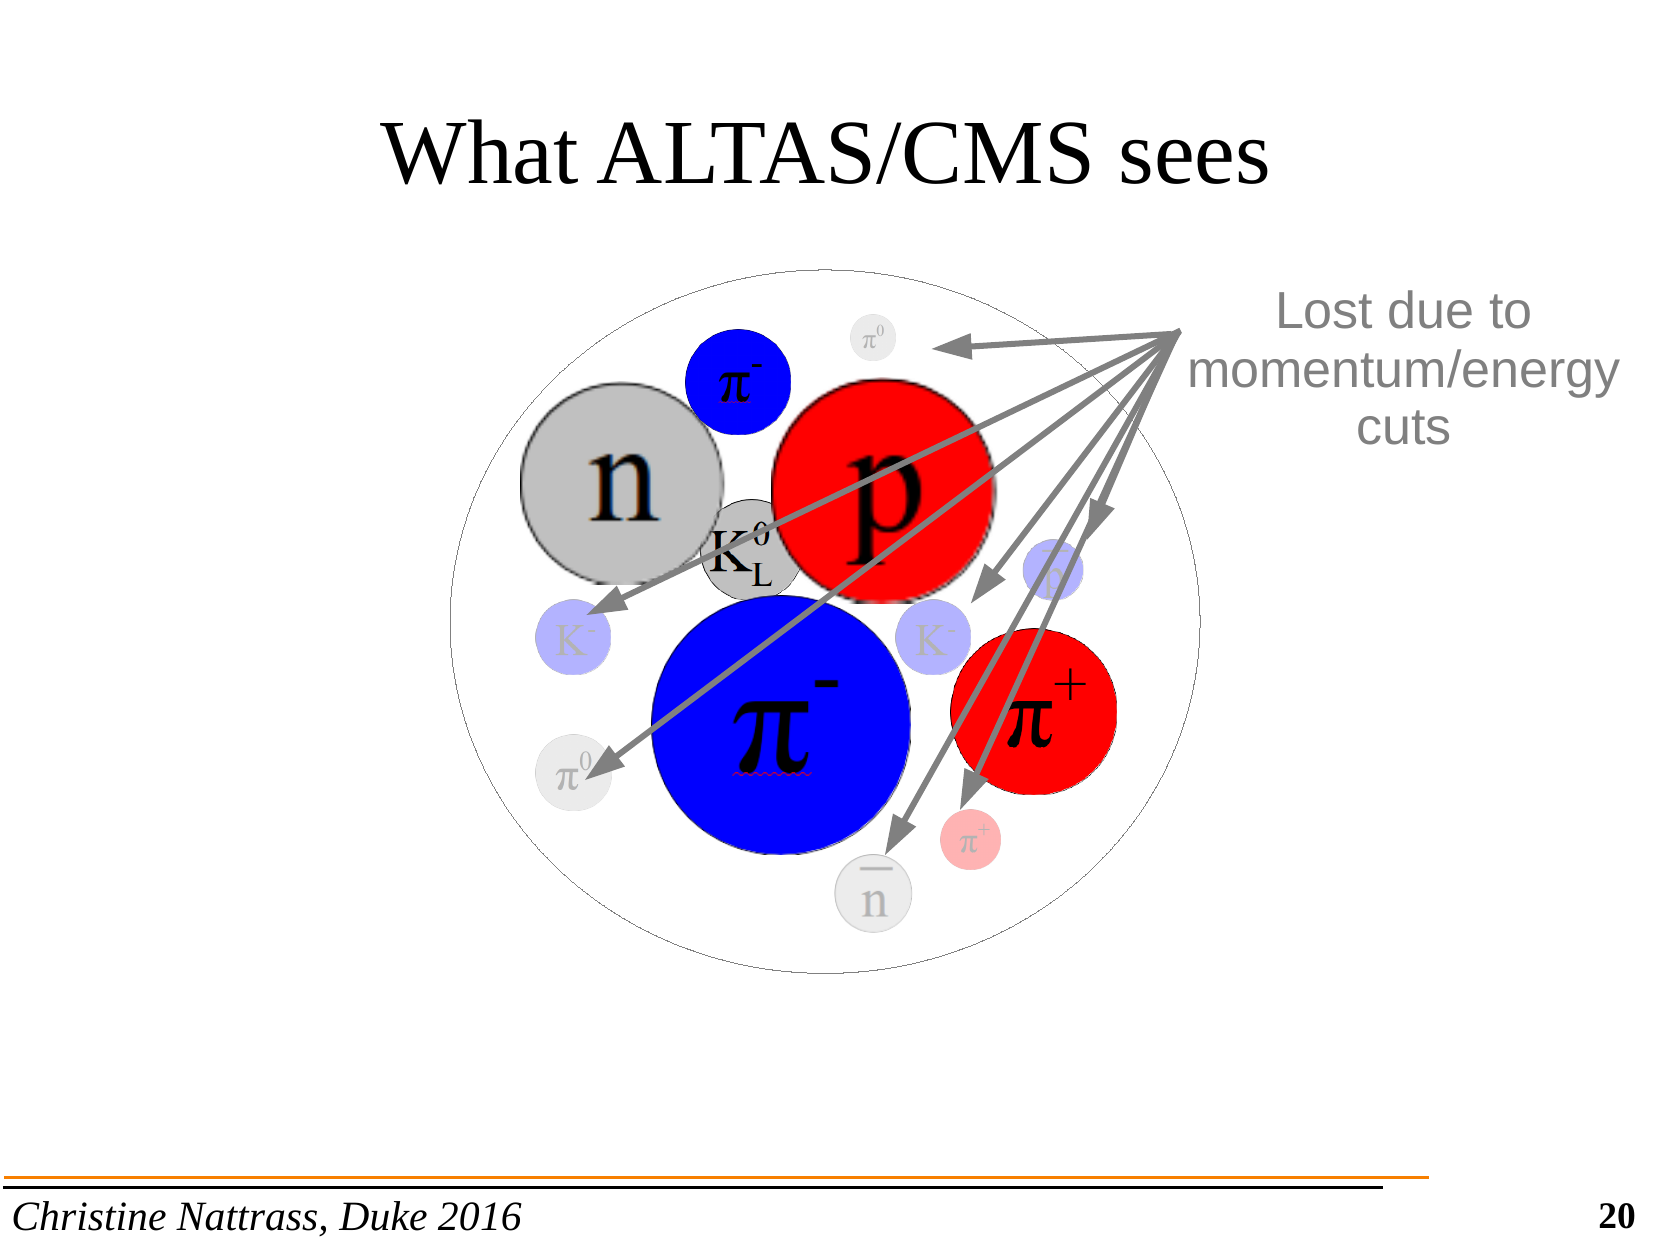

# What ALTAS/CMS sees
Lost due to momentum/energy cuts